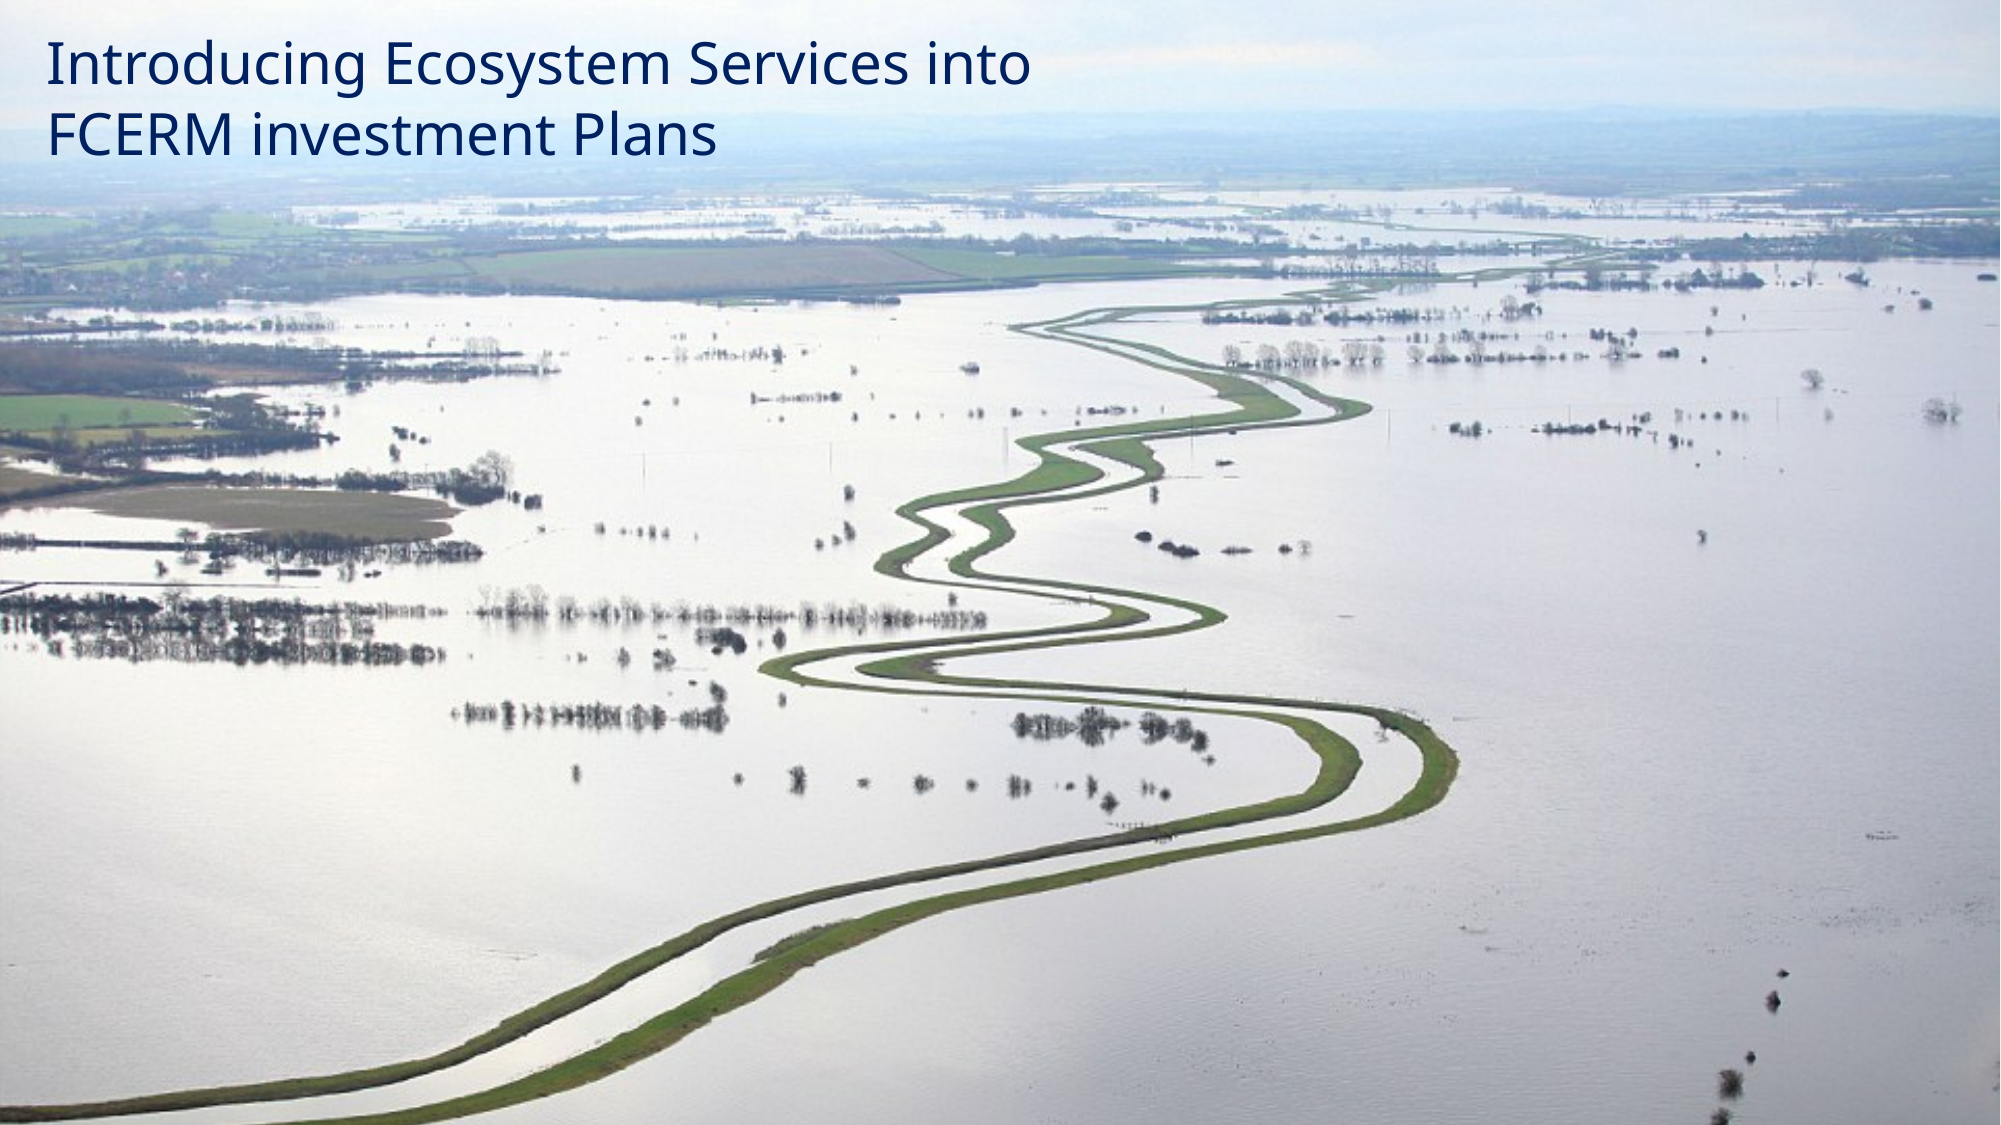

# Introducing Ecosystem Services into FCERM investment Plans